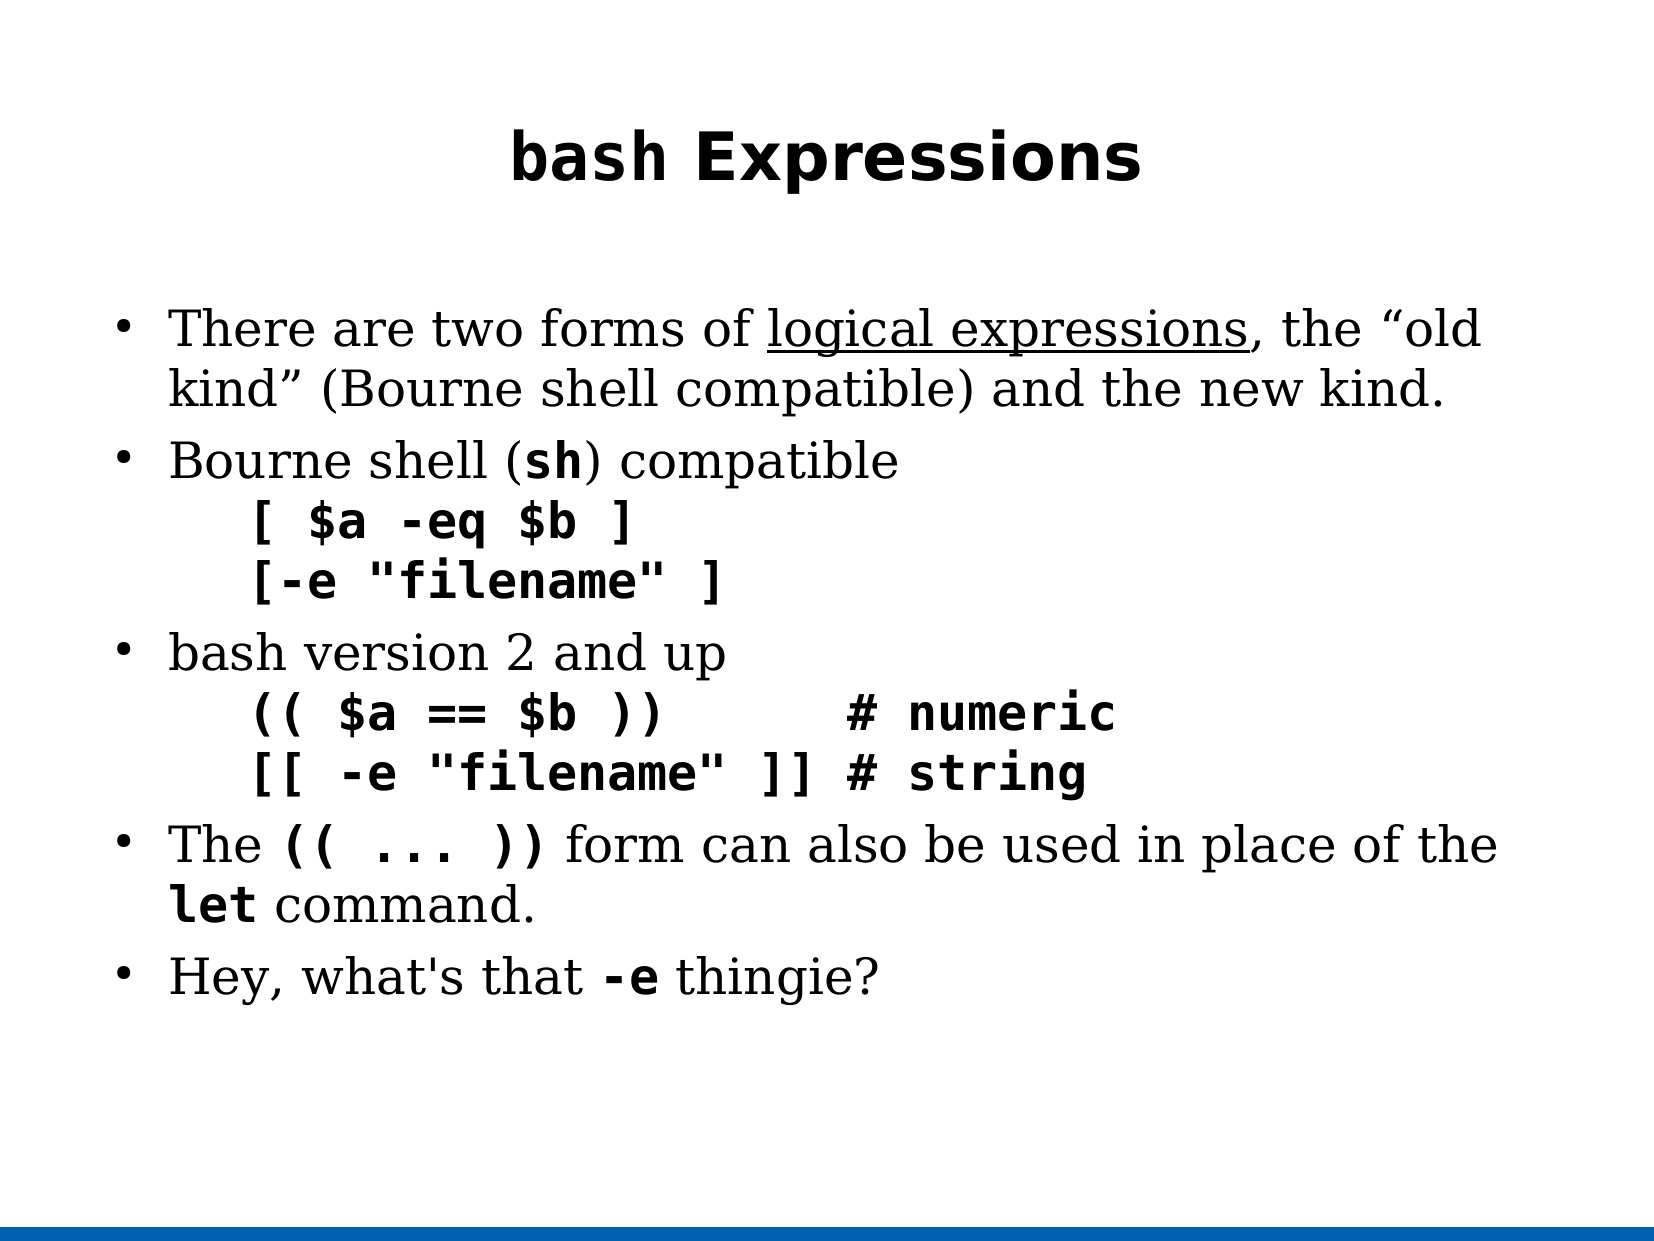

# bash Expressions
There are two forms of logical expressions, the “old kind” (Bourne shell compatible) and the new kind.
Bourne shell (sh) compatible
		[ $a -eq $b ]
		[-e "filename" ]
bash version 2 and up
		(( $a == $b ))		# numeric
		[[ -e "filename" ]]	# string
The (( ... )) form can also be used in place of the let command.
Hey, what's that -e thingie?